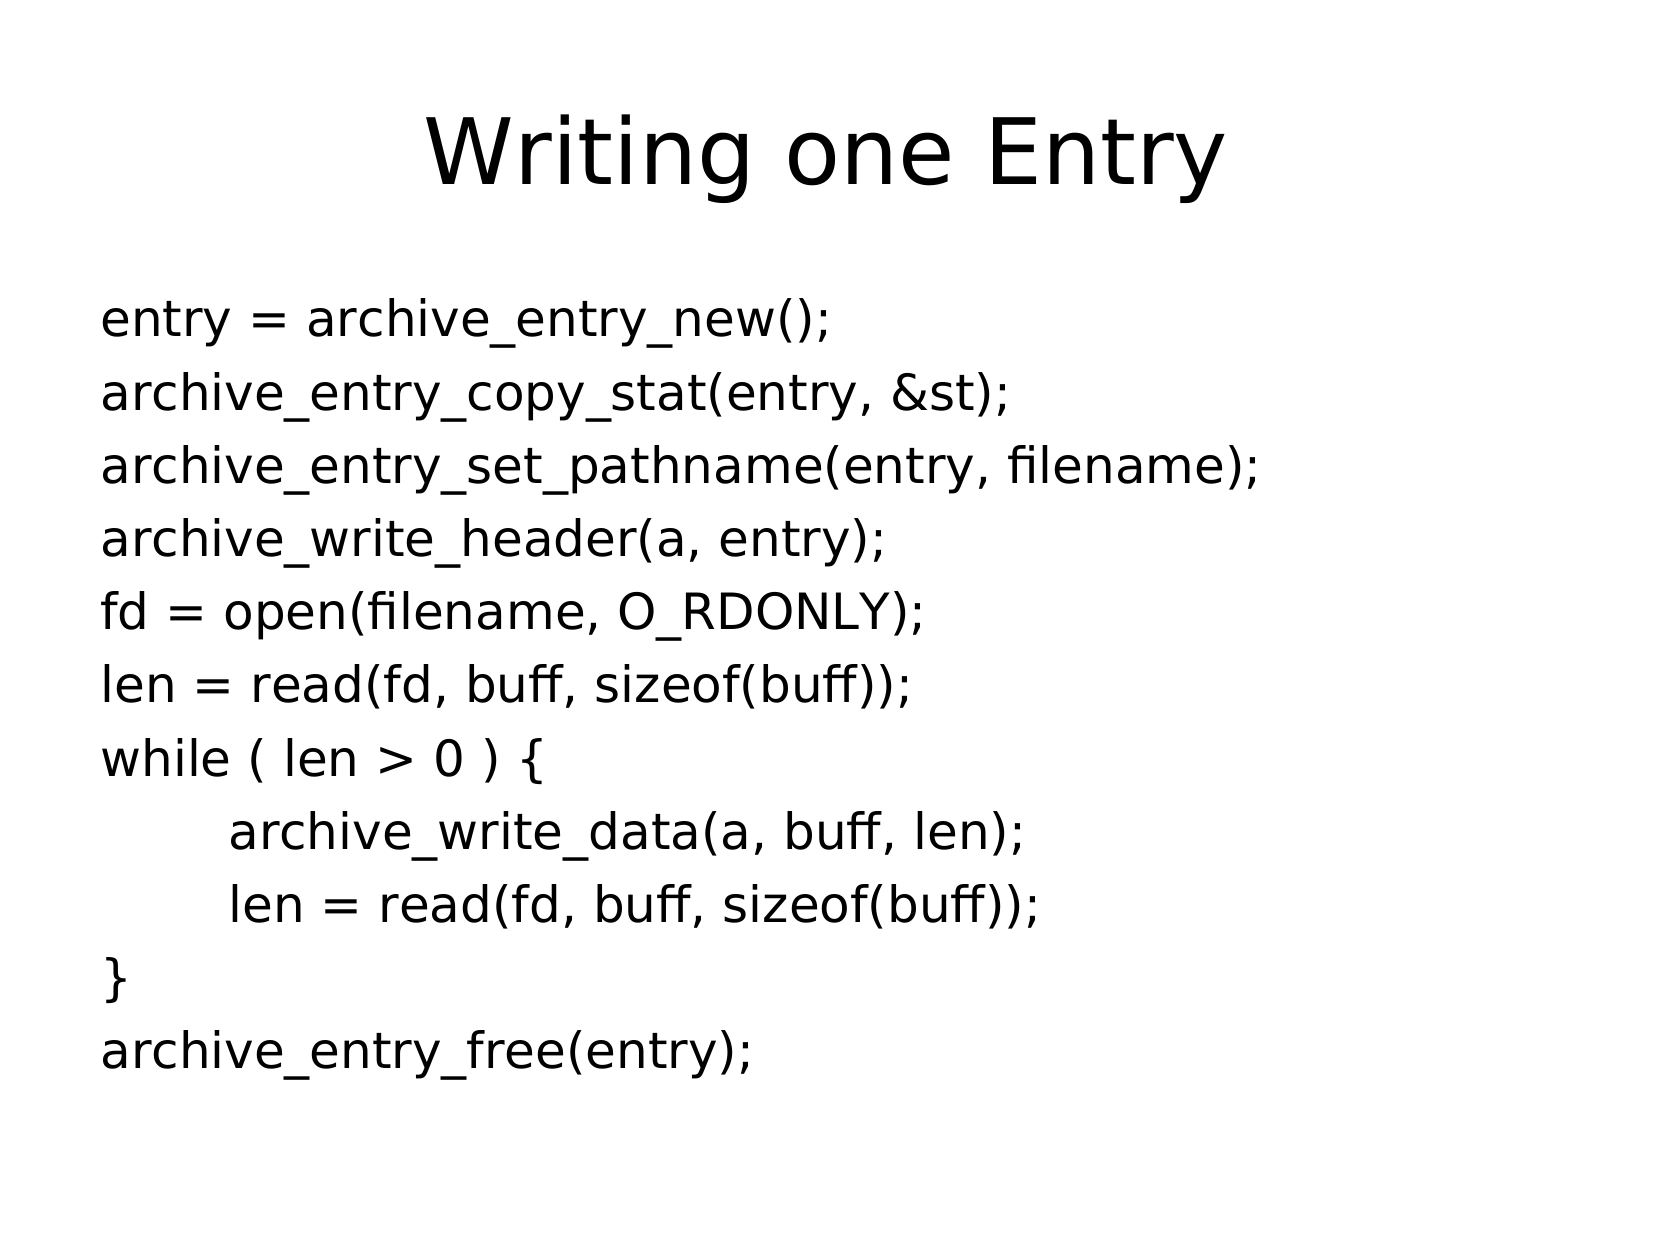

# Writing one Entry
entry = archive_entry_new();
archive_entry_copy_stat(entry, &st);
archive_entry_set_pathname(entry, filename);
archive_write_header(a, entry);
fd = open(filename, O_RDONLY);
len = read(fd, buff, sizeof(buff));
while ( len > 0 ) {
 archive_write_data(a, buff, len);
 len = read(fd, buff, sizeof(buff));
}
archive_entry_free(entry);